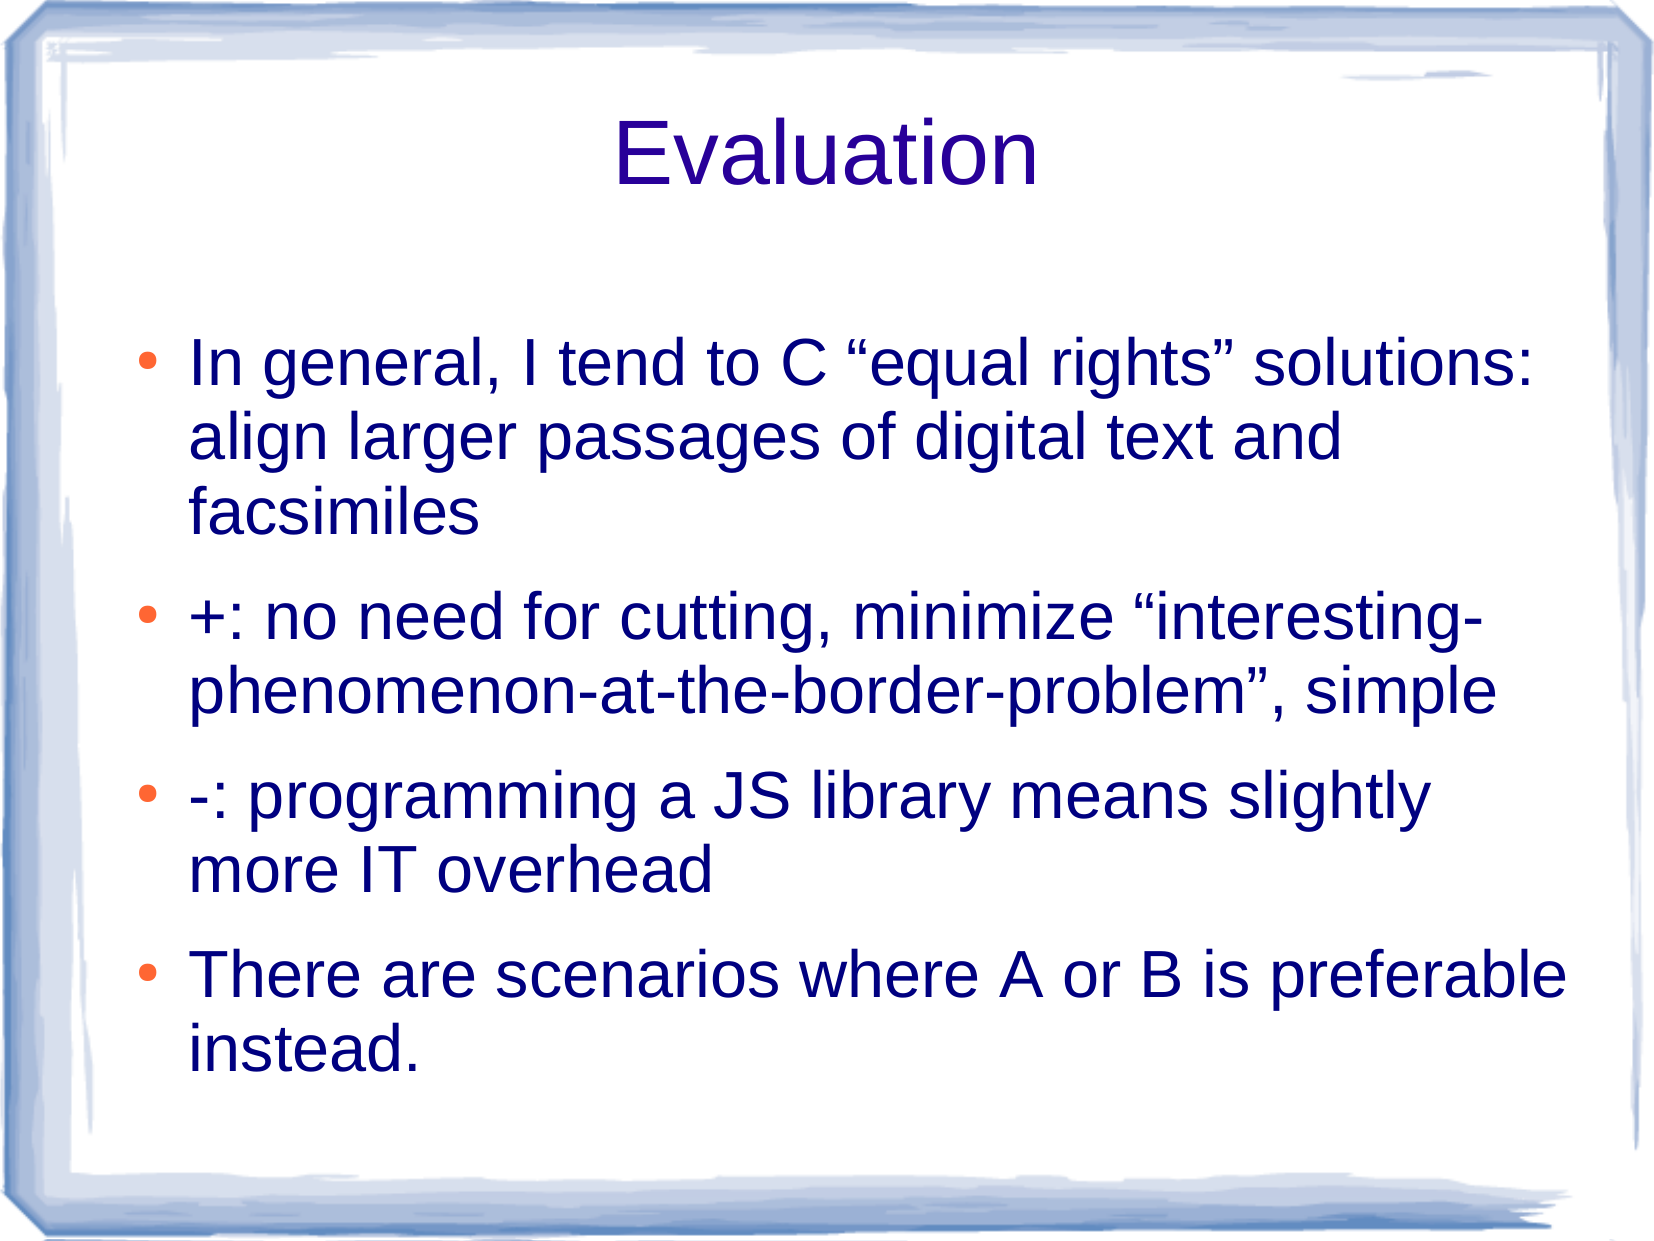

# Evaluation
In general, I tend to C “equal rights” solutions: align larger passages of digital text and facsimiles
+: no need for cutting, minimize “interesting- phenomenon-at-the-border-problem”, simple
-: programming a JS library means slightly more IT overhead
There are scenarios where A or B is preferable instead.